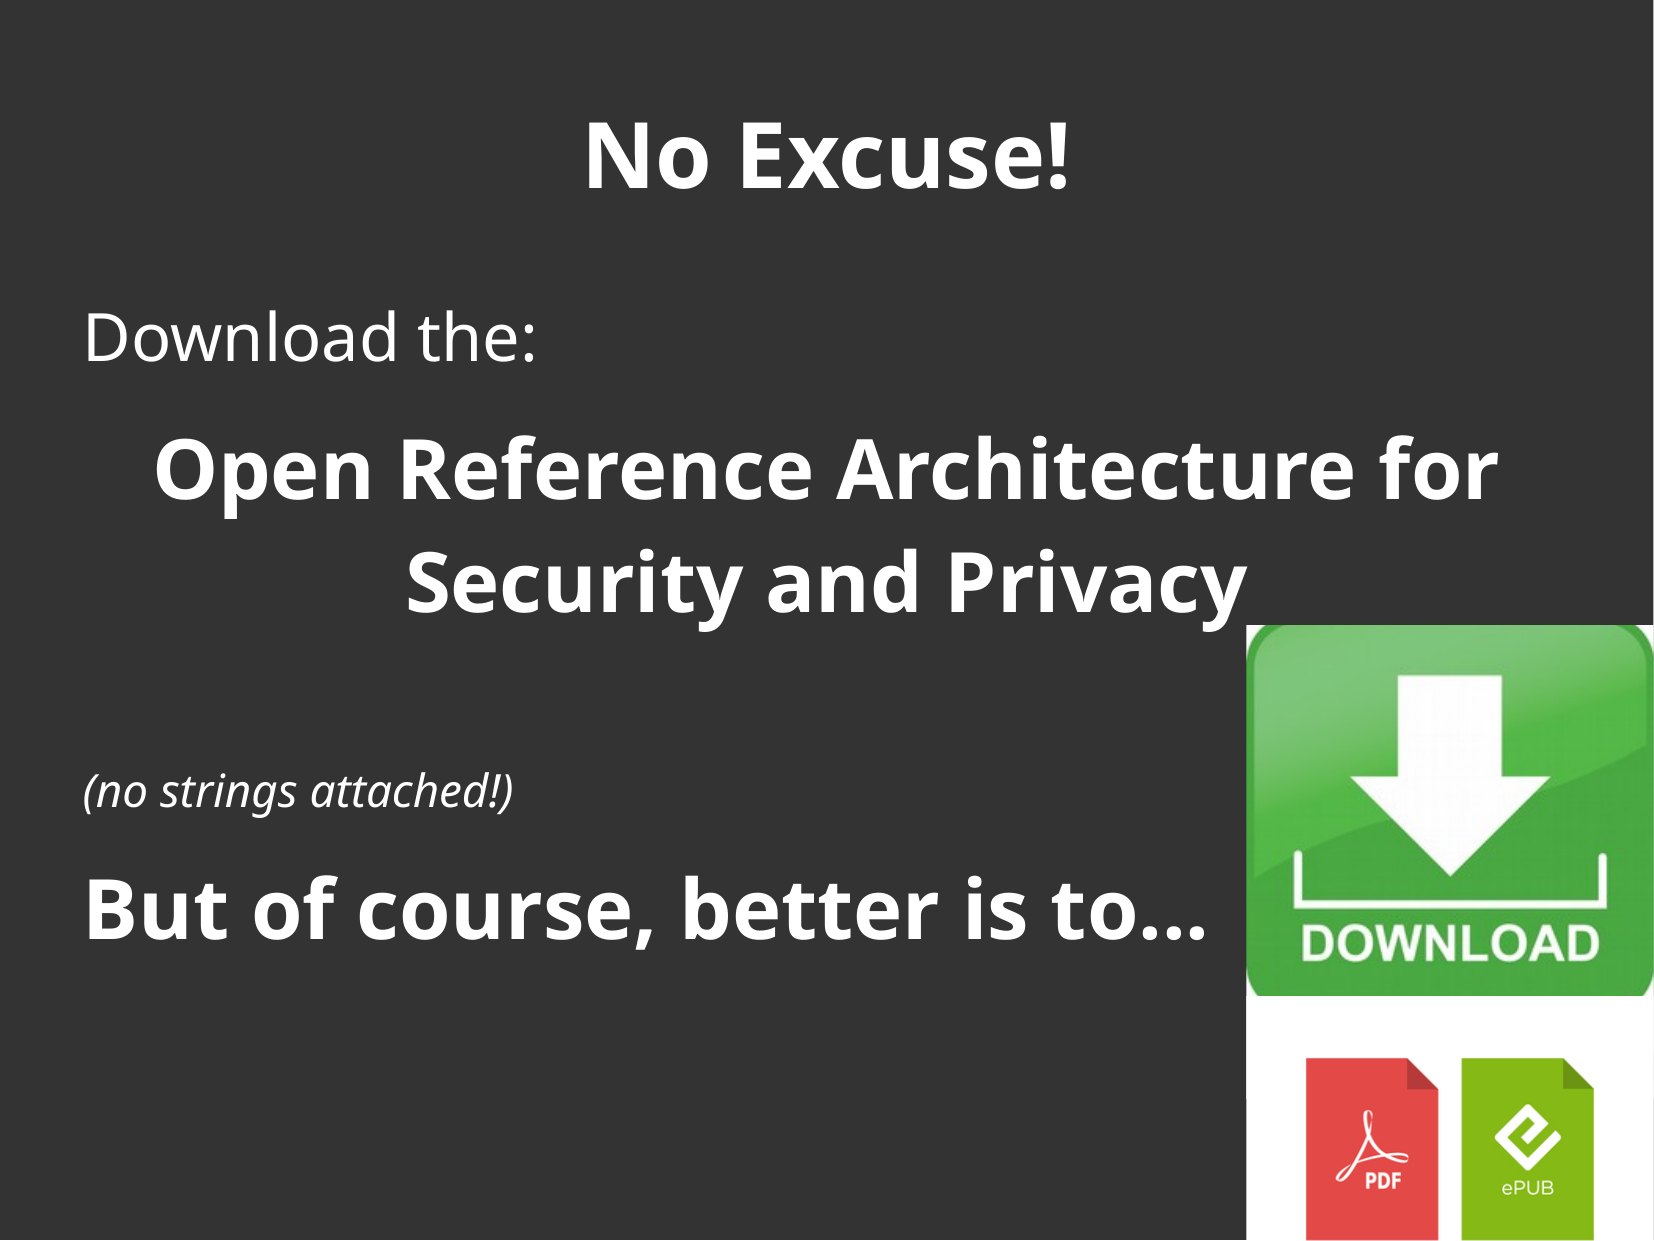

# No Excuse!
Download the:
Open Reference Architecture for Security and Privacy
(no strings attached!)
But of course, better is to...